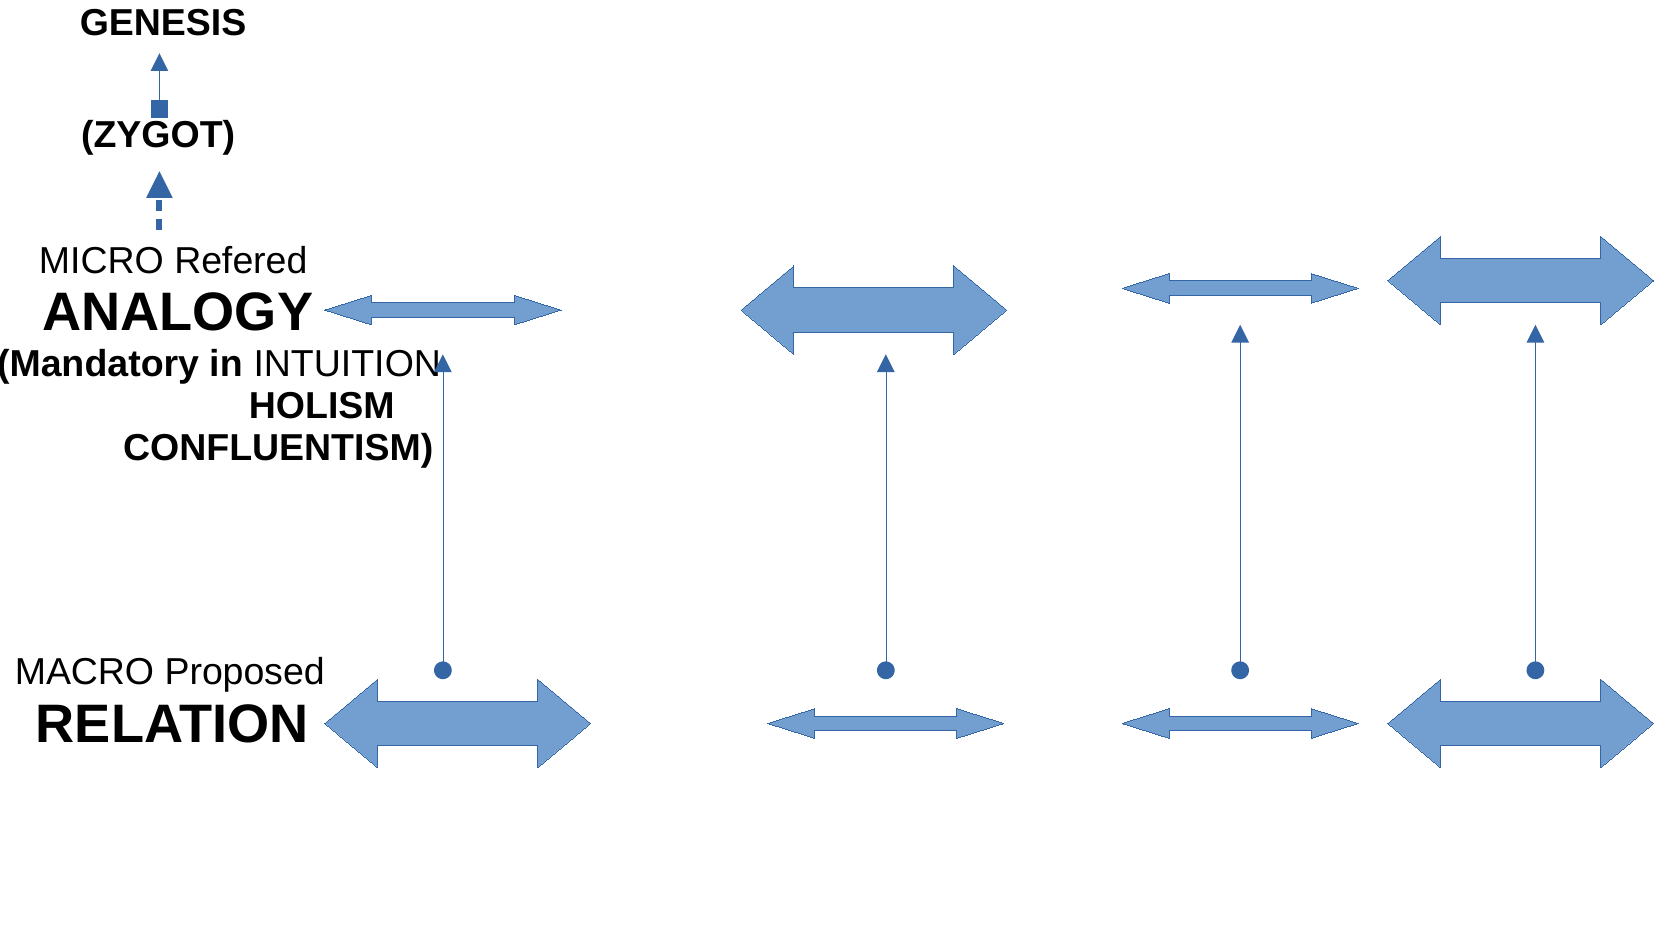

GENESIS
 (ZYGOT)
 MICRO Refered
 ANALOGY
(Mandatory in INTUITION
 HOLISM
 CONFLUENTISM)
MACRO Proposed
 RELATION